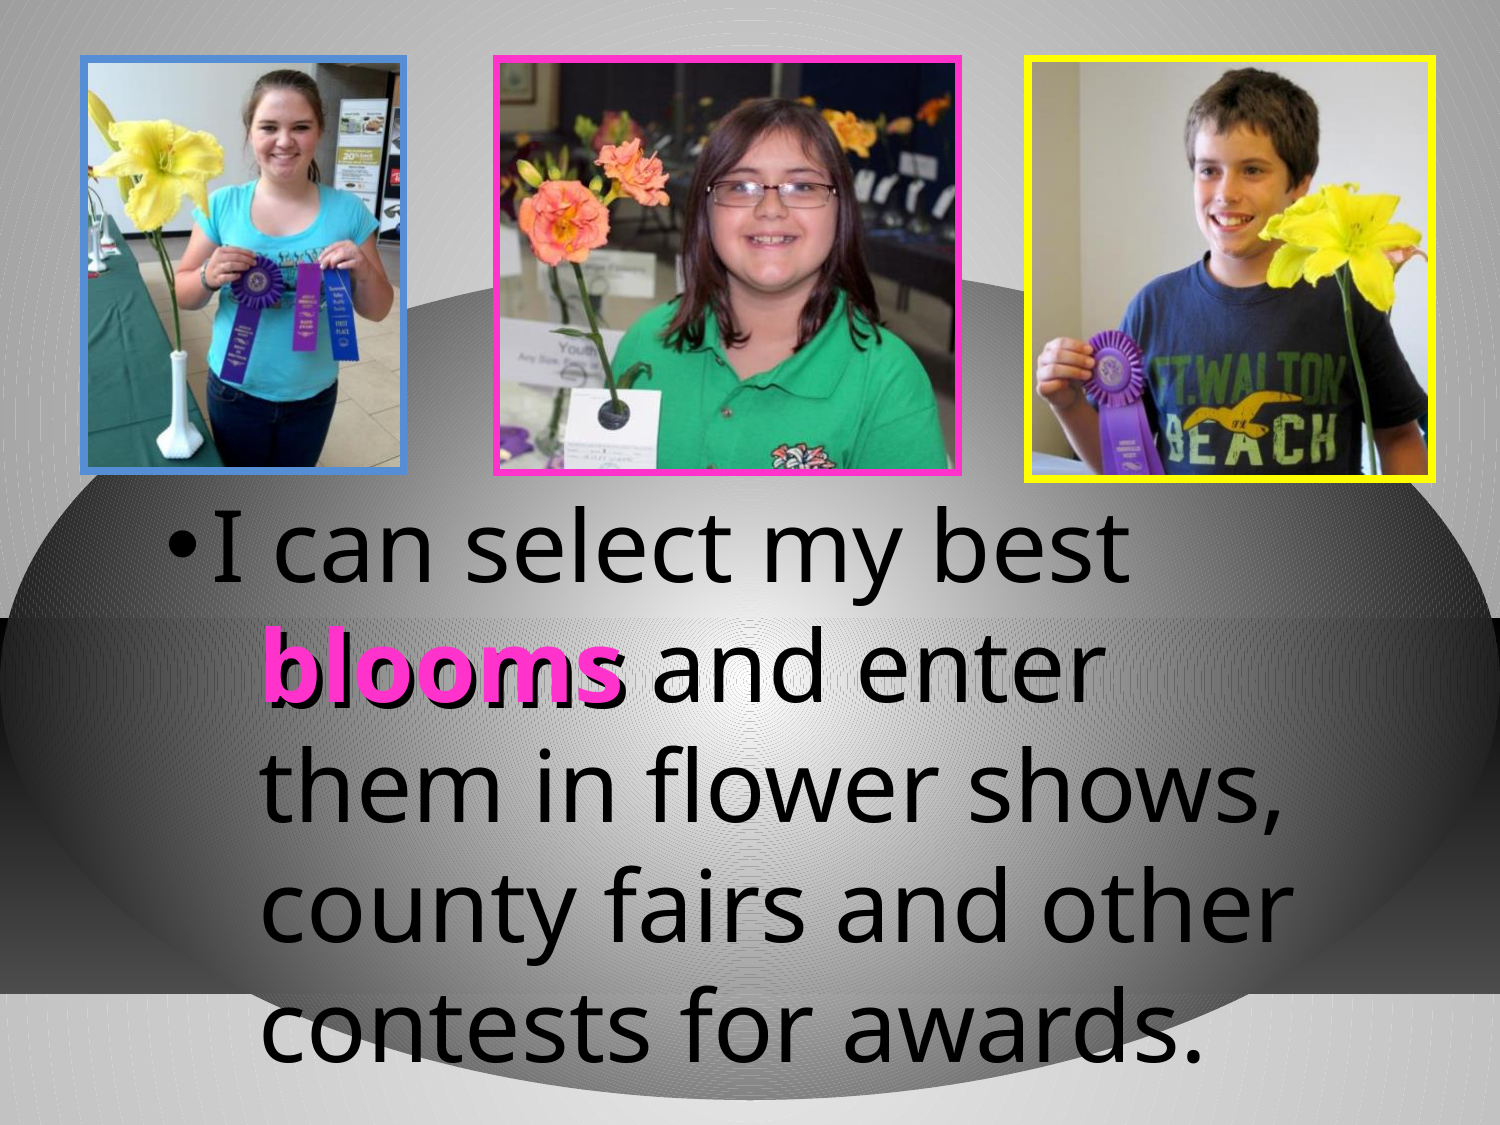

I can select my best blooms and enter them in flower shows, county fairs and other contests for awards.